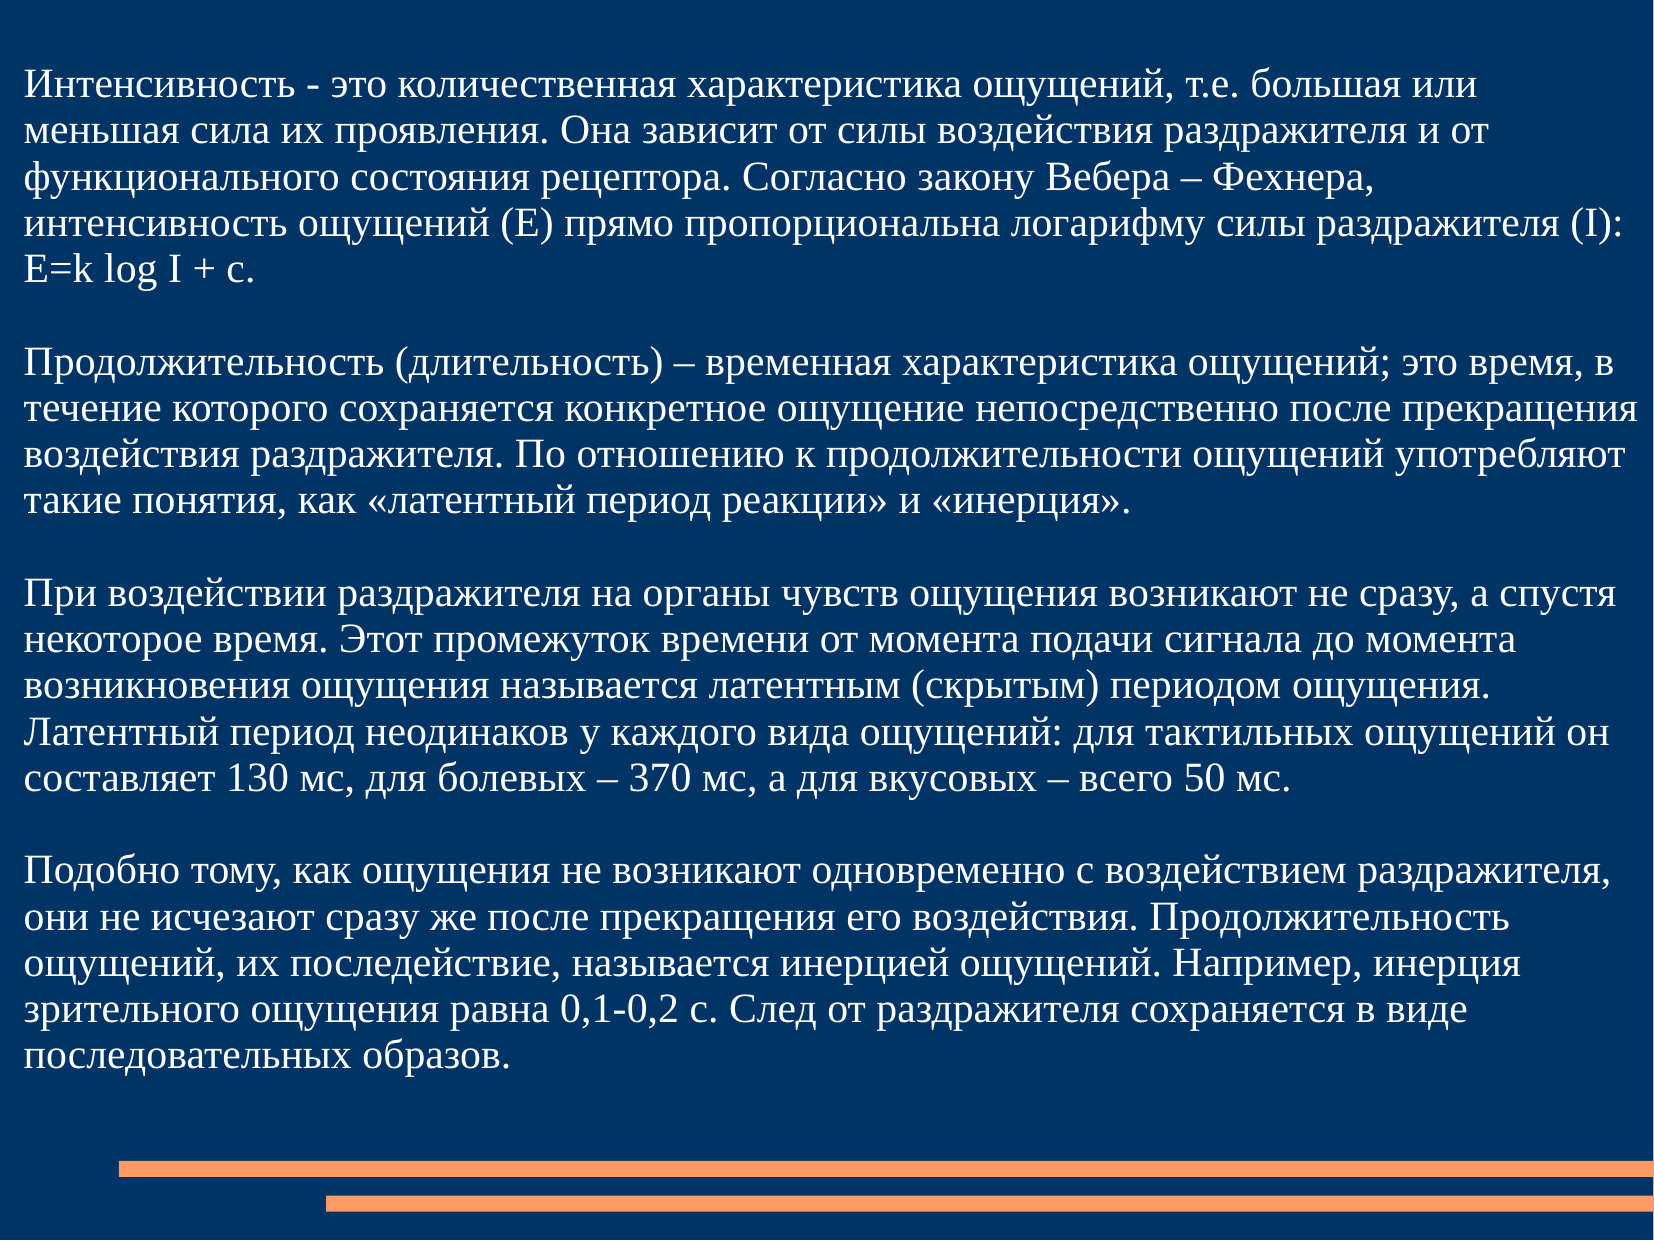

Интенсивность - это количественная характеристика ощущений, т.е. большая или меньшая сила их проявления. Она зависит от силы воздействия раздражителя и от функционального состояния рецептора. Согласно закону Вебера – Фехнера, интенсивность ощущений (Е) прямо пропорциональна логарифму силы раздражителя (I): E=k log I + c.
Продолжительность (длительность) – временная характеристика ощущений; это время, в течение которого сохраняется конкретное ощущение непосредственно после прекращения воздействия раздражителя. По отношению к продолжительности ощущений употребляют такие понятия, как «латентный период реакции» и «инерция».
При воздействии раздражителя на органы чувств ощущения возникают не сразу, а спустя некоторое время. Этот промежуток времени от момента подачи сигнала до момента возникновения ощущения называется латентным (скрытым) периодом ощущения. Латентный период неодинаков у каждого вида ощущений: для тактильных ощущений он составляет 130 мс, для болевых – 370 мс, а для вкусовых – всего 50 мс.
Подобно тому, как ощущения не возникают одновременно с воздействием раздражителя, они не исчезают сразу же после прекращения его воздействия. Продолжительность ощущений, их последействие, называется инерцией ощущений. Например, инерция зрительного ощущения равна 0,1-0,2 с. След от раздражителя сохраняется в виде последовательных образов.